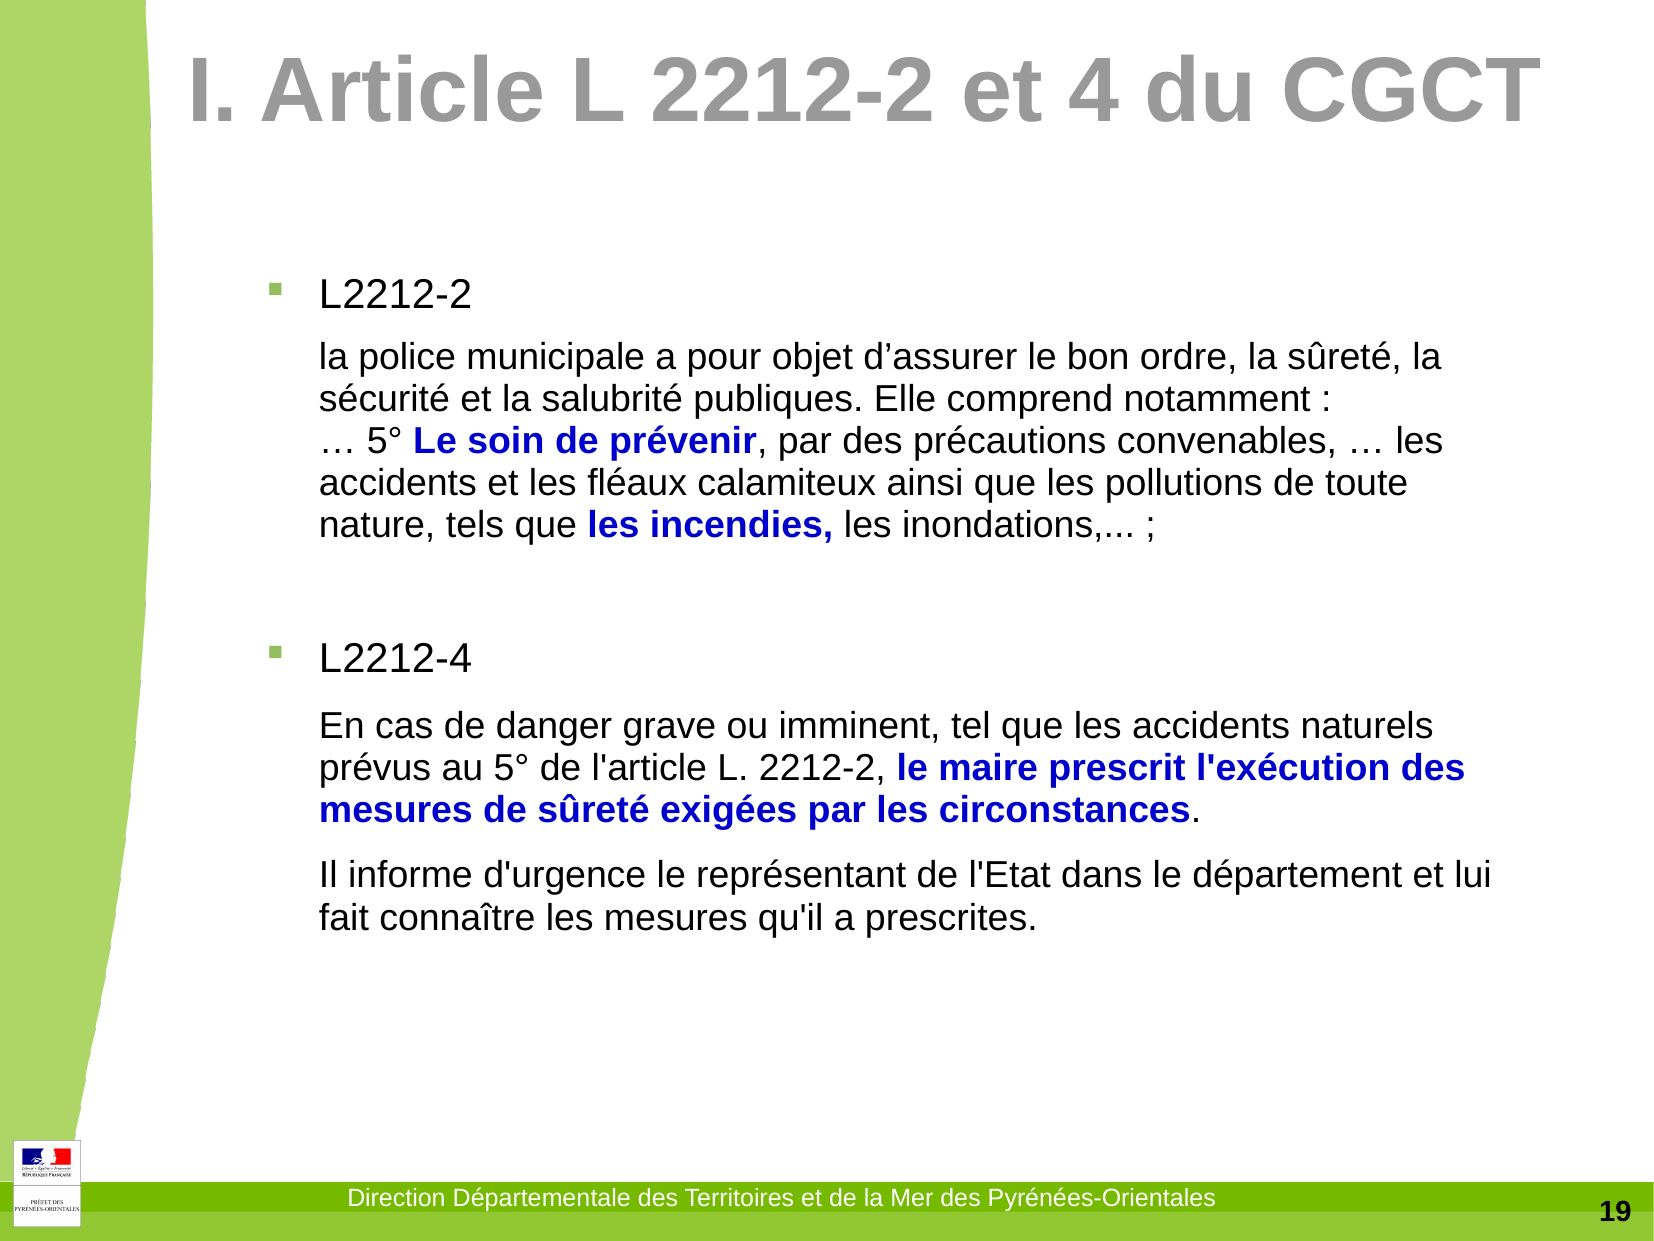

# I. Article L 2212-2 et 4 du CGCT
L2212-2
la police municipale a pour objet d’assurer le bon ordre, la sûreté, la sécurité et la salubrité publiques. Elle comprend notamment :
… 5° Le soin de prévenir, par des précautions convenables, … les accidents et les fléaux calamiteux ainsi que les pollutions de toute nature, tels que les incendies, les inondations,... ;
L2212-4
En cas de danger grave ou imminent, tel que les accidents naturels prévus au 5° de l'article L. 2212-2, le maire prescrit l'exécution des mesures de sûreté exigées par les circonstances.
Il informe d'urgence le représentant de l'Etat dans le département et lui fait connaître les mesures qu'il a prescrites.
Direction Départementale des Territoires et de la Mer des Pyrénées-Orientales
19